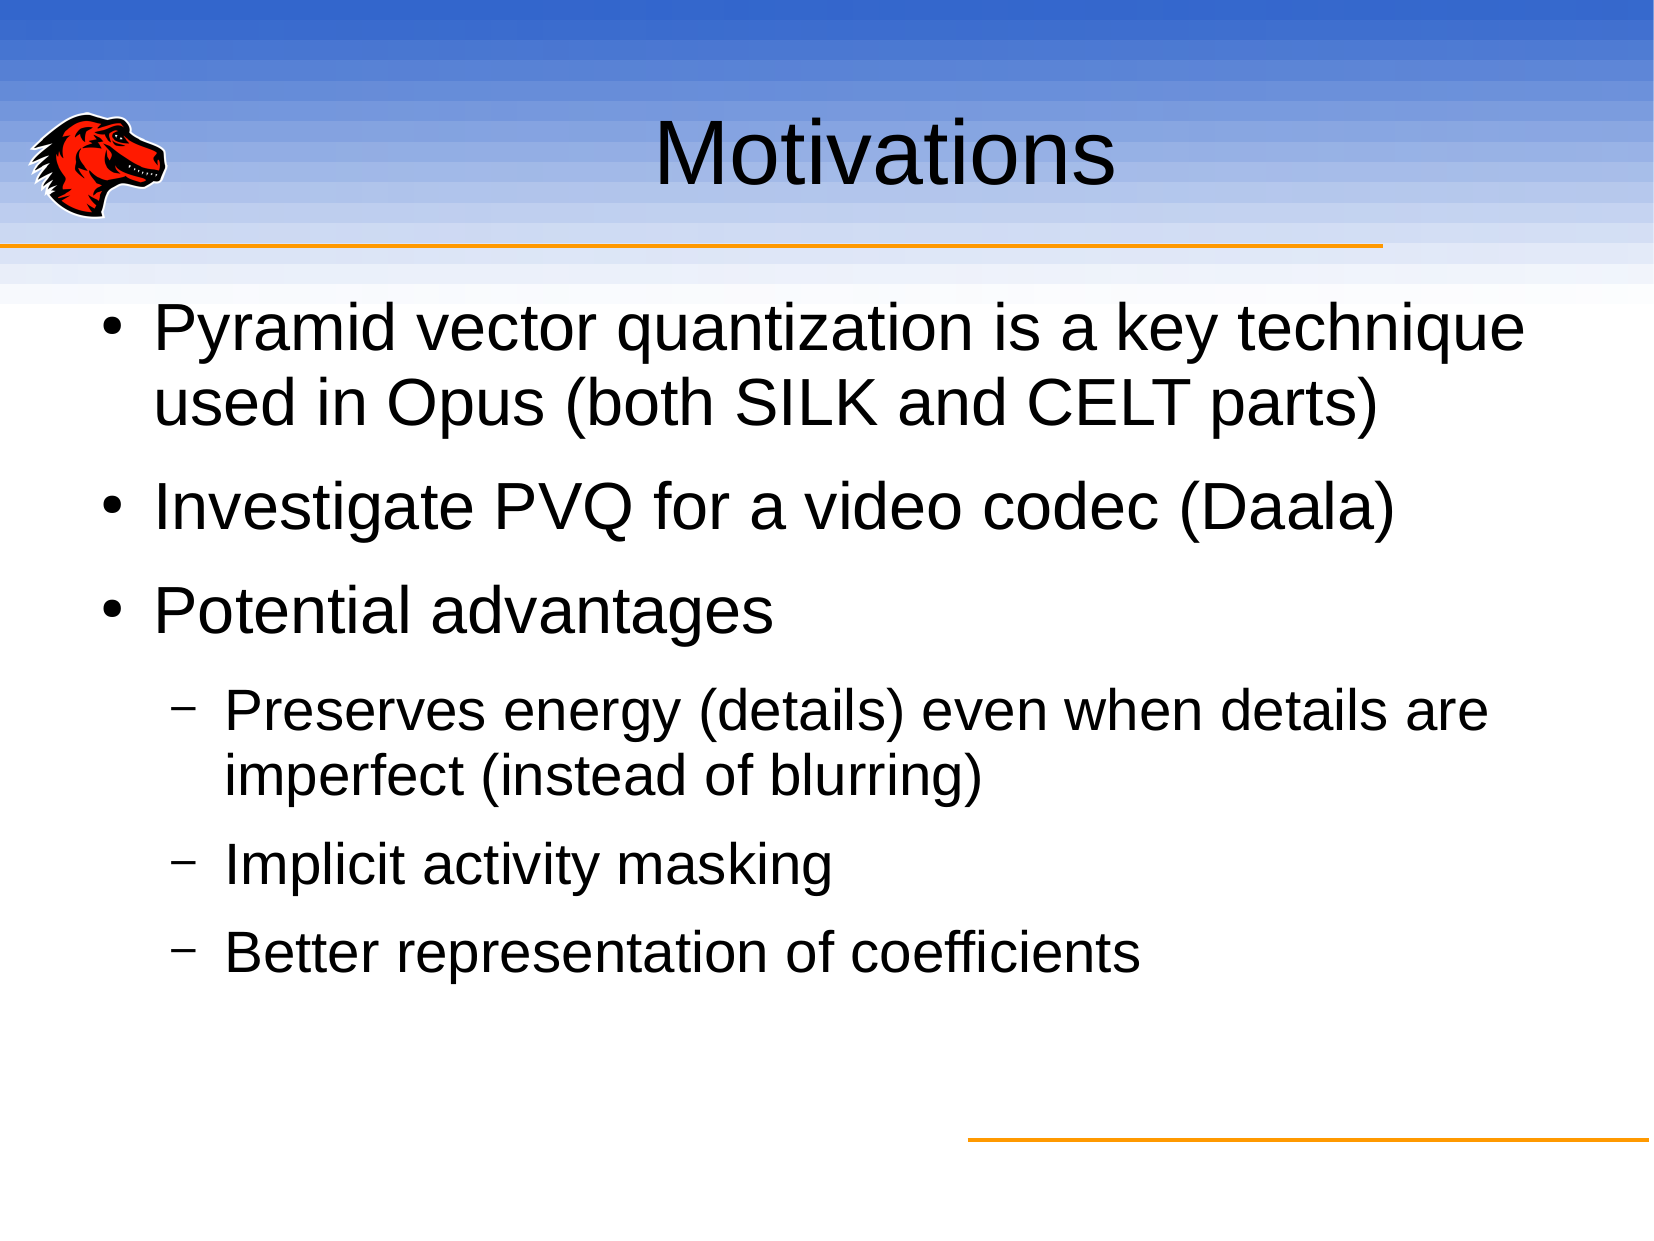

# Motivations
Pyramid vector quantization is a key technique used in Opus (both SILK and CELT parts)
Investigate PVQ for a video codec (Daala)
Potential advantages
Preserves energy (details) even when details are imperfect (instead of blurring)
Implicit activity masking
Better representation of coefficients